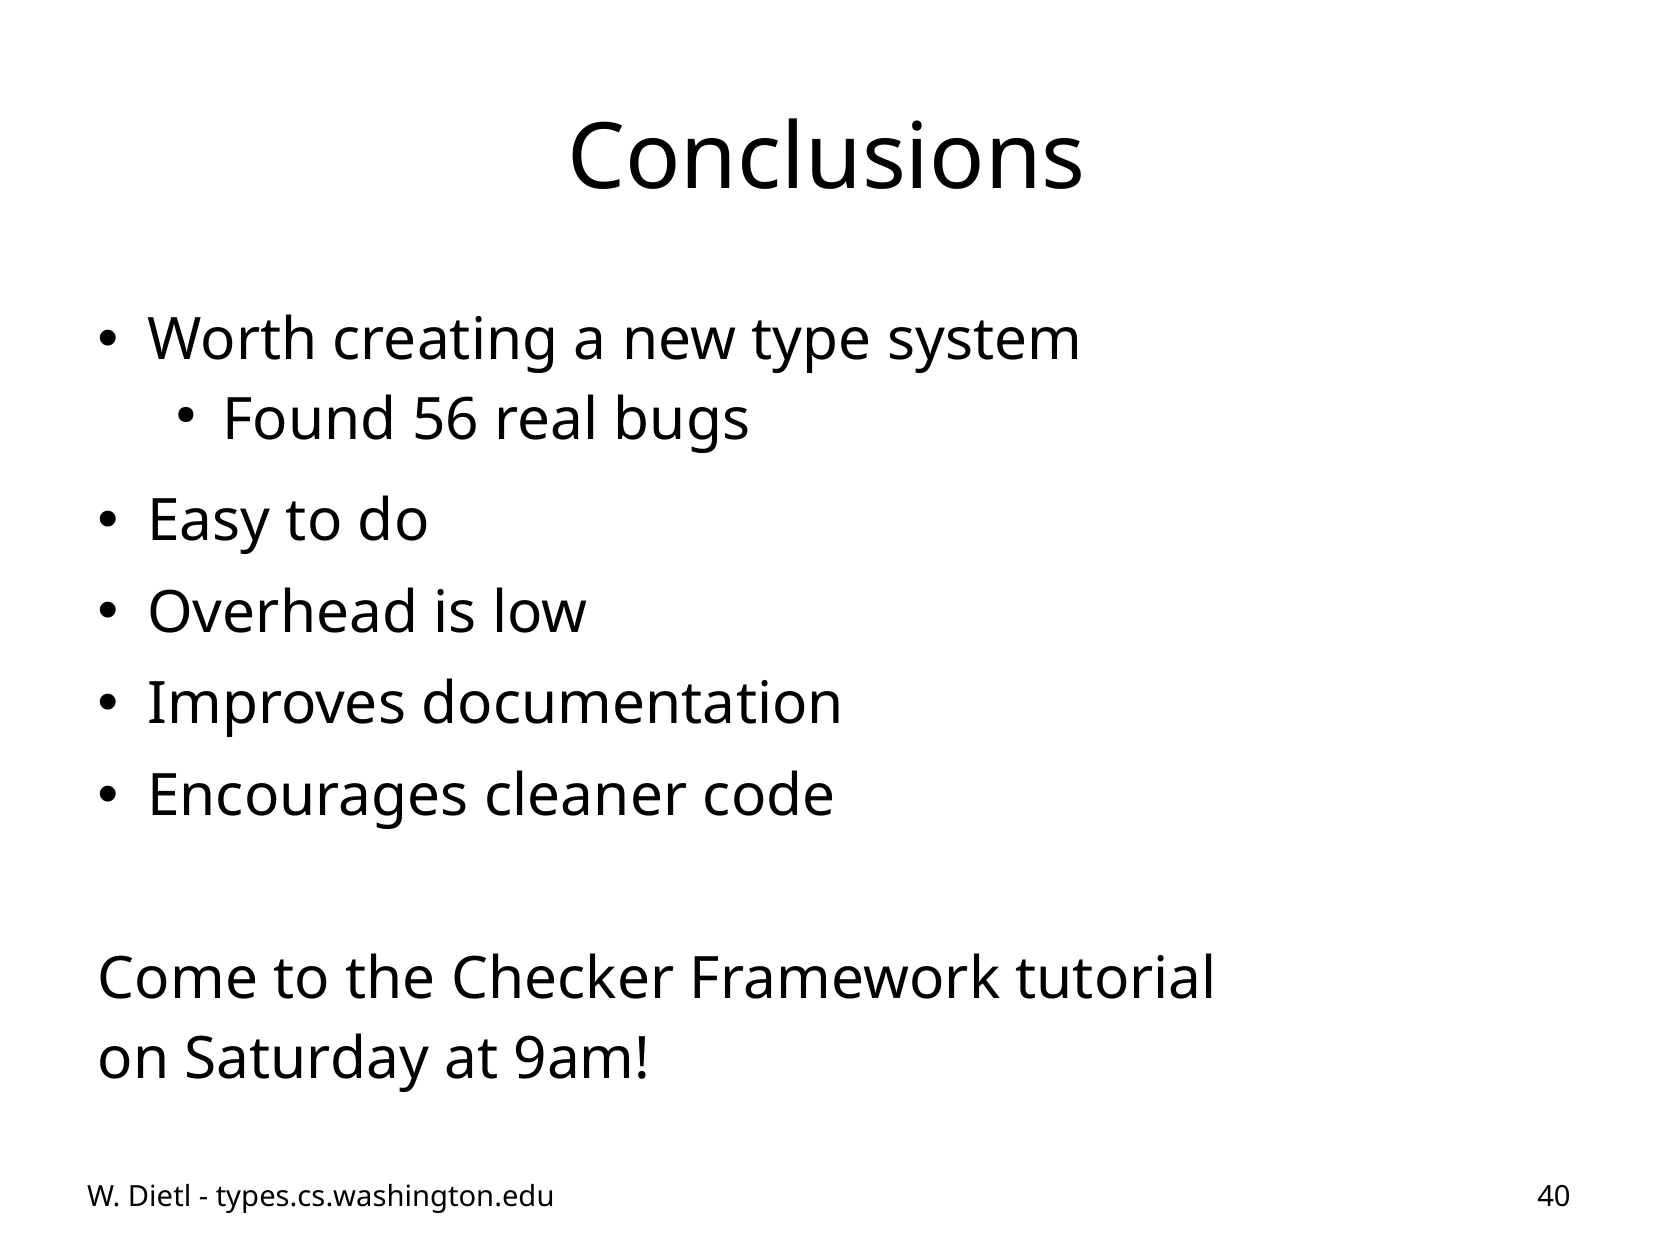

# Conclusions
Worth creating a new type system
Found 56 real bugs
Easy to do
Overhead is low
Improves documentation
Encourages cleaner code
Come to the Checker Framework tutorial
on Saturday at 9am!
W. Dietl - types.cs.washington.edu
40